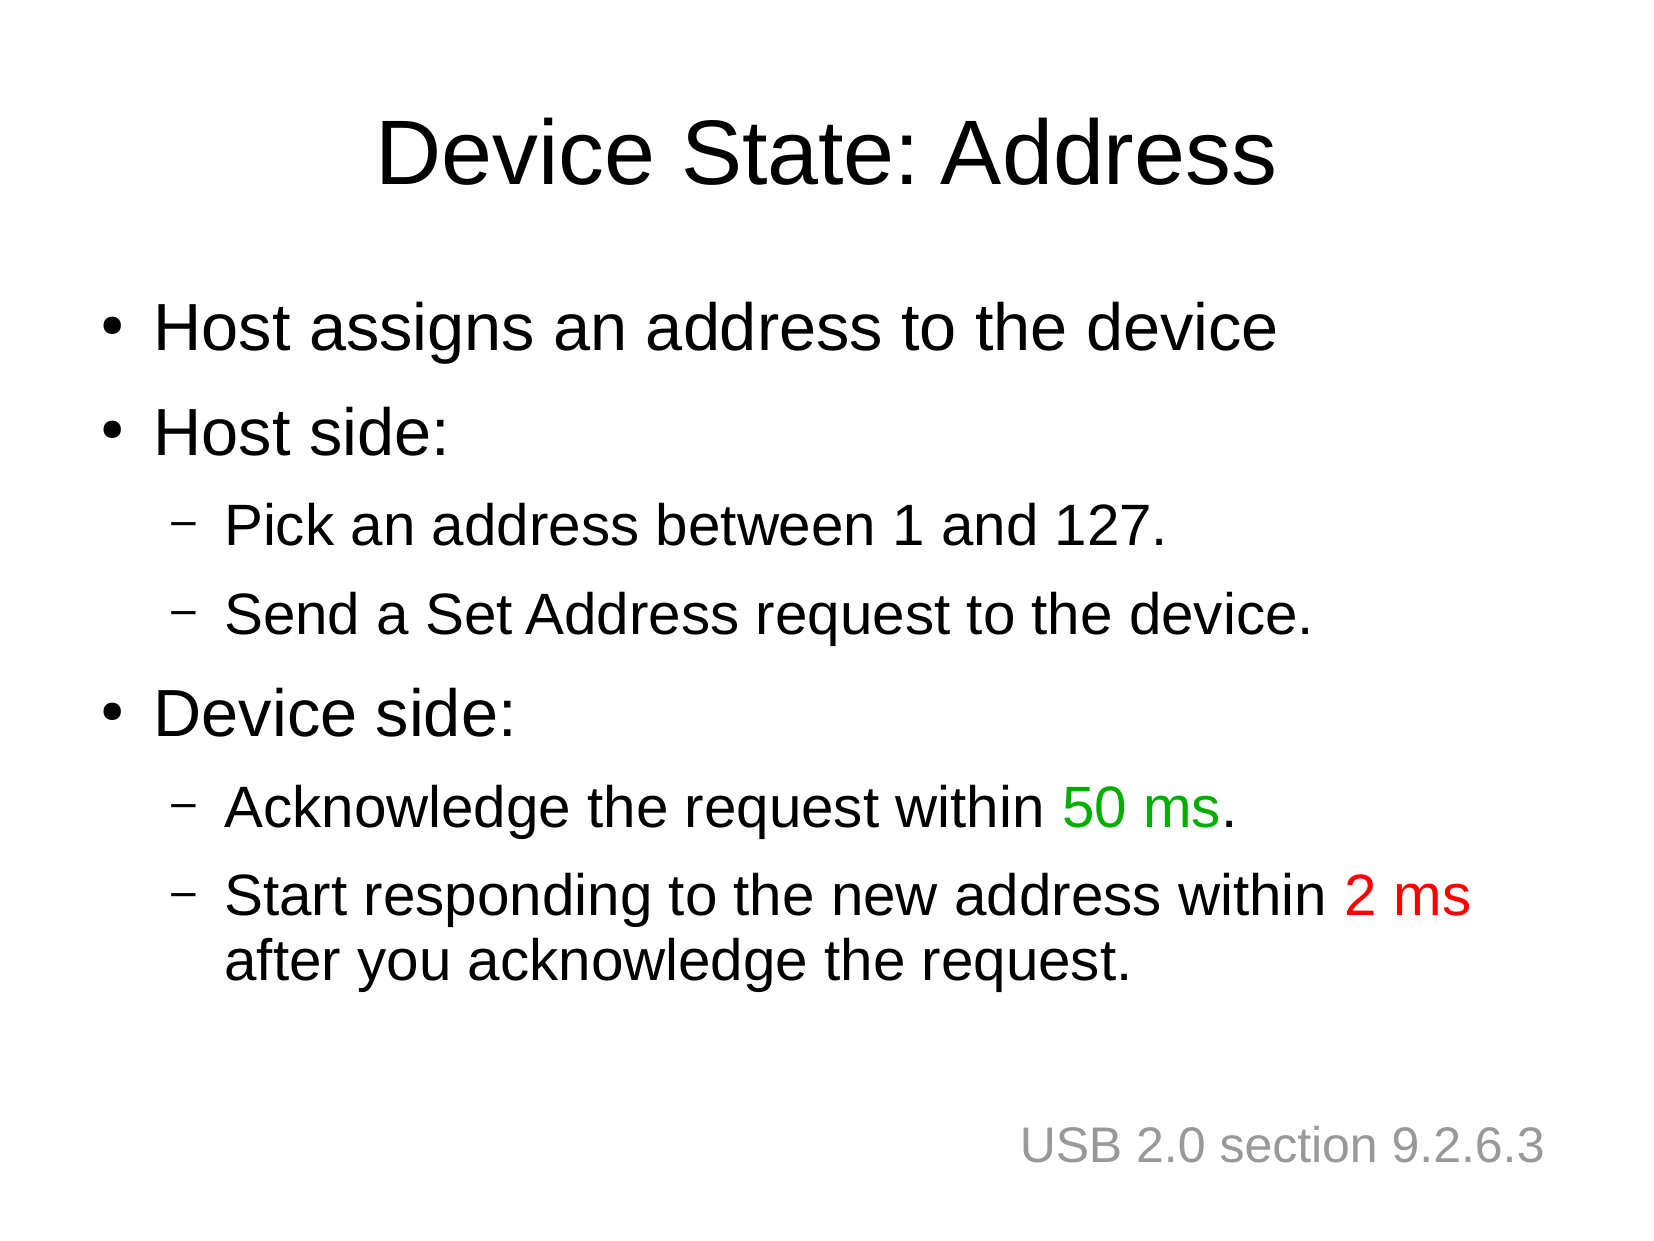

# Device State: Address
Host assigns an address to the device
Host side:
Pick an address between 1 and 127.
Send a Set Address request to the device.
Device side:
Acknowledge the request within 50 ms.
Start responding to the new address within 2 ms after you acknowledge the request.
USB 2.0 section 9.2.6.3